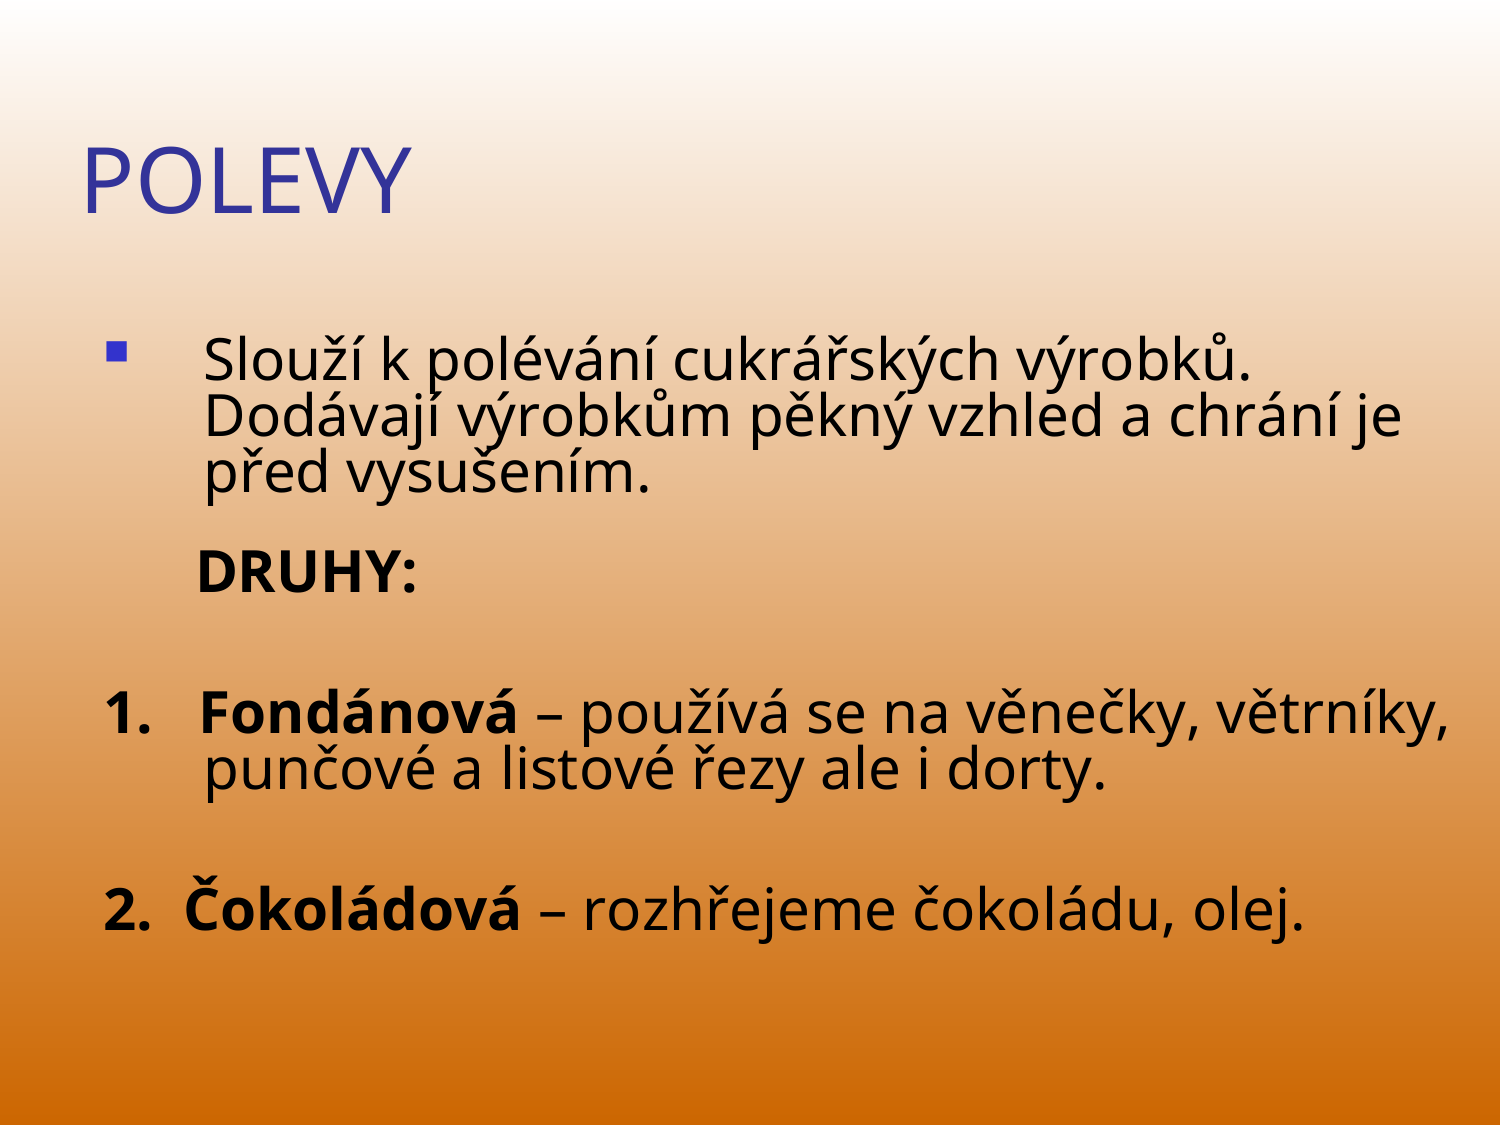

# POLEVY
Slouží k polévání cukrářských výrobků. Dodávají výrobkům pěkný vzhled a chrání je před vysušením.
 DRUHY:
1. Fondánová – používá se na věnečky, větrníky, punčové a listové řezy ale i dorty.
2. Čokoládová – rozhřejeme čokoládu, olej.